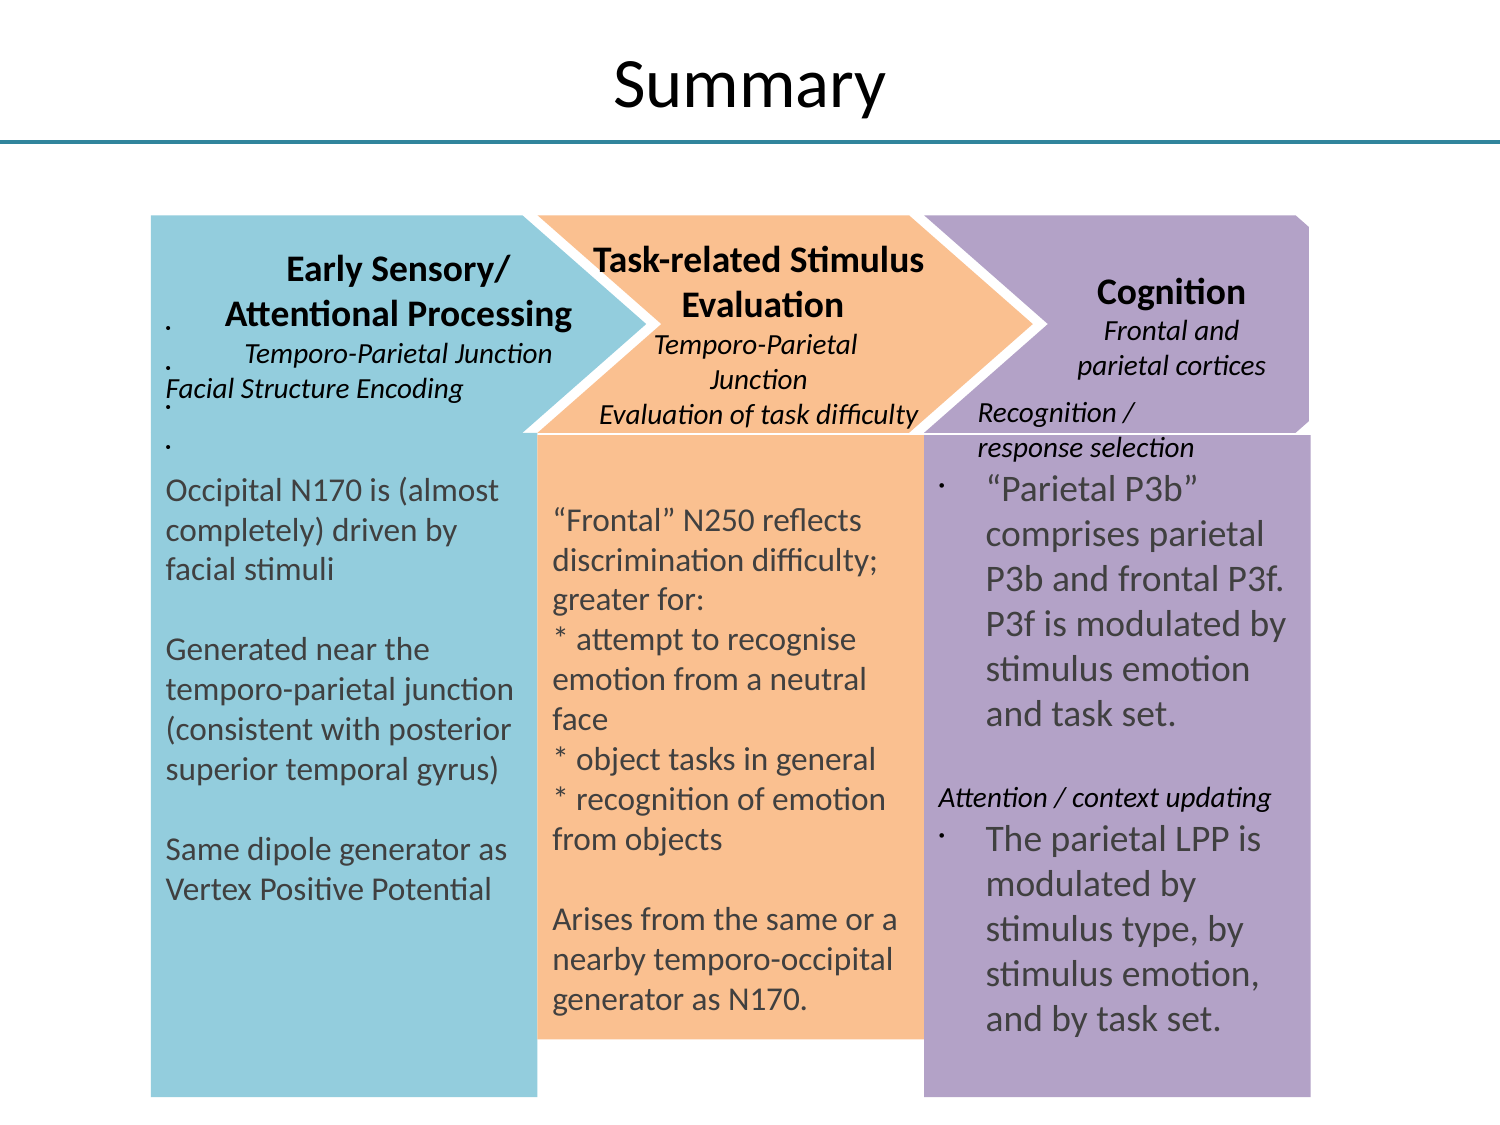

# Summary
Early Sensory/
Attentional Processing
Temporo-Parietal Junction
Facial Structure Encoding
Cognition
Frontal and
parietal cortices
Task-related Stimulus
 Evaluation
Temporo-Parietal
Junction
Evaluation of task difficulty
Occipital N170 is (almost completely) driven by facial stimuli
Generated near the temporo-parietal junction (consistent with posterior superior temporal gyrus)
Same dipole generator as Vertex Positive Potential
“Frontal” N250 reflects discrimination difficulty; greater for:
* attempt to recognise emotion from a neutral face
* object tasks in general
* recognition of emotion from objects
Arises from the same or a nearby temporo-occipital generator as N170.
 Recognition /
 response selection
“Parietal P3b” comprises parietal P3b and frontal P3f. P3f is modulated by stimulus emotion and task set.
Attention / context updating
The parietal LPP is modulated by stimulus type, by stimulus emotion, and by task set.